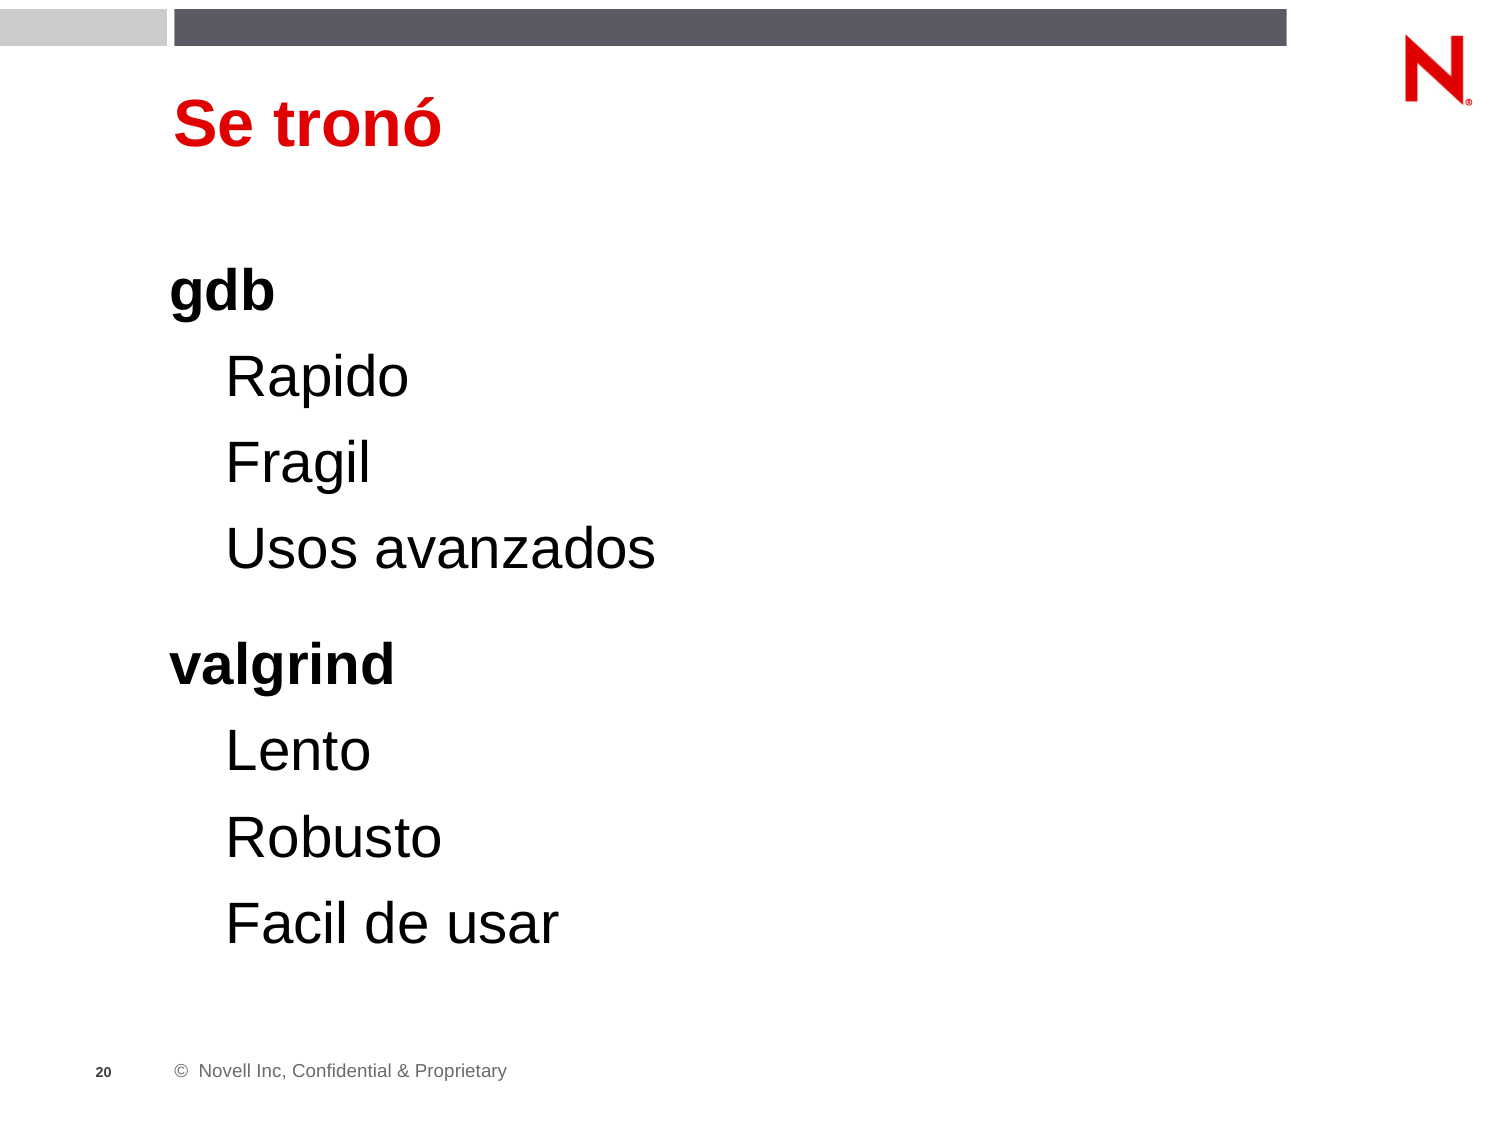

# Se tronó
gdb
Rapido
Fragil
Usos avanzados
valgrind
Lento
Robusto
Facil de usar